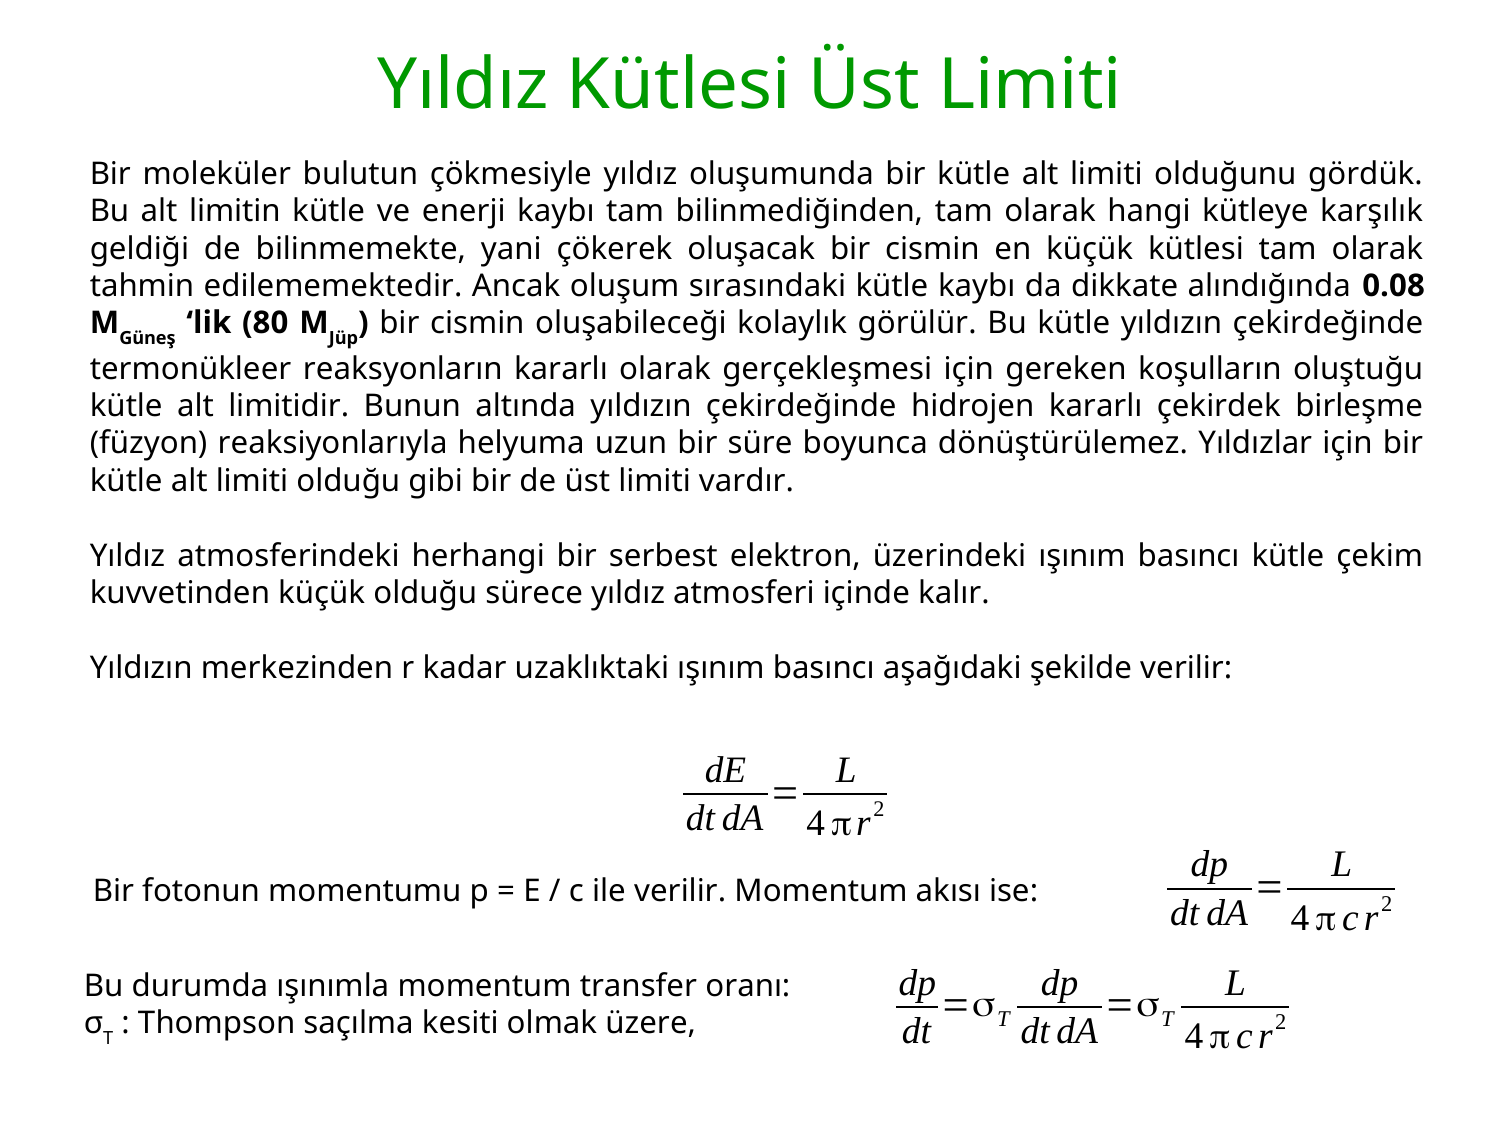

# Yıldız Kütlesi Üst Limiti
Bir moleküler bulutun çökmesiyle yıldız oluşumunda bir kütle alt limiti olduğunu gördük. Bu alt limitin kütle ve enerji kaybı tam bilinmediğinden, tam olarak hangi kütleye karşılık geldiği de bilinmemekte, yani çökerek oluşacak bir cismin en küçük kütlesi tam olarak tahmin edilememektedir. Ancak oluşum sırasındaki kütle kaybı da dikkate alındığında 0.08 MGüneş ‘lik (80 MJüp) bir cismin oluşabileceği kolaylık görülür. Bu kütle yıldızın çekirdeğinde termonükleer reaksyonların kararlı olarak gerçekleşmesi için gereken koşulların oluştuğu kütle alt limitidir. Bunun altında yıldızın çekirdeğinde hidrojen kararlı çekirdek birleşme (füzyon) reaksiyonlarıyla helyuma uzun bir süre boyunca dönüştürülemez. Yıldızlar için bir kütle alt limiti olduğu gibi bir de üst limiti vardır.
Yıldız atmosferindeki herhangi bir serbest elektron, üzerindeki ışınım basıncı kütle çekim kuvvetinden küçük olduğu sürece yıldız atmosferi içinde kalır.
Yıldızın merkezinden r kadar uzaklıktaki ışınım basıncı aşağıdaki şekilde verilir:
Bir fotonun momentumu p = E / c ile verilir. Momentum akısı ise:
Bu durumda ışınımla momentum transfer oranı:
σT : Thompson saçılma kesiti olmak üzere,